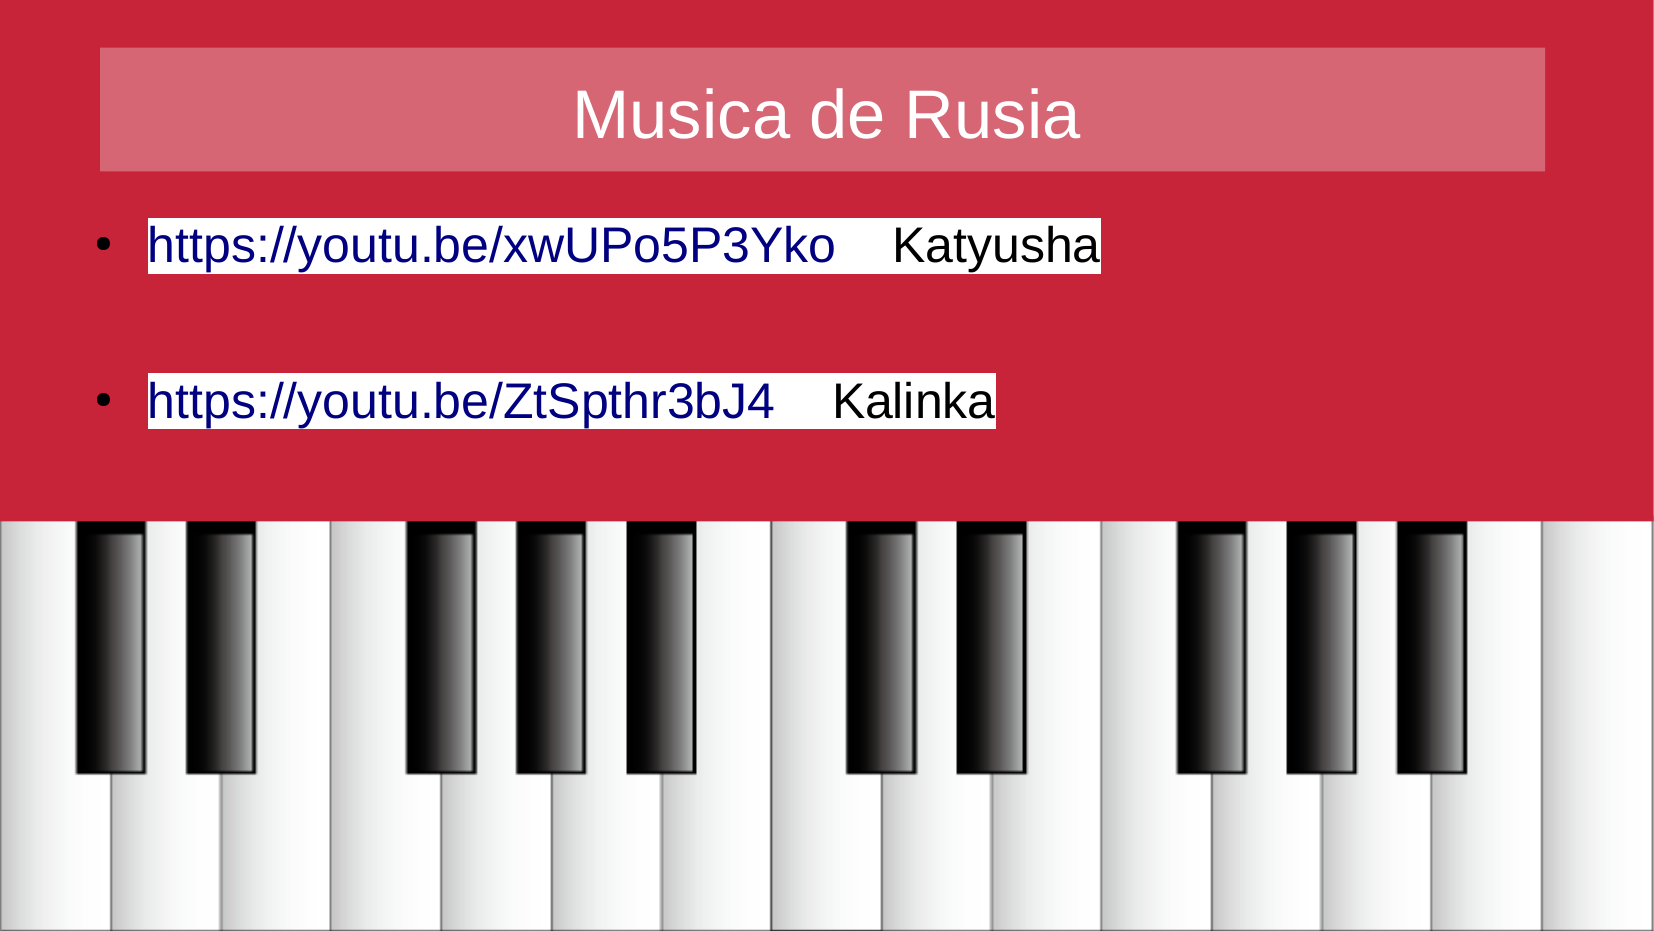

# Musica de Rusia
https://youtu.be/xwUPo5P3Yko Katyusha
https://youtu.be/ZtSpthr3bJ4 Kalinka